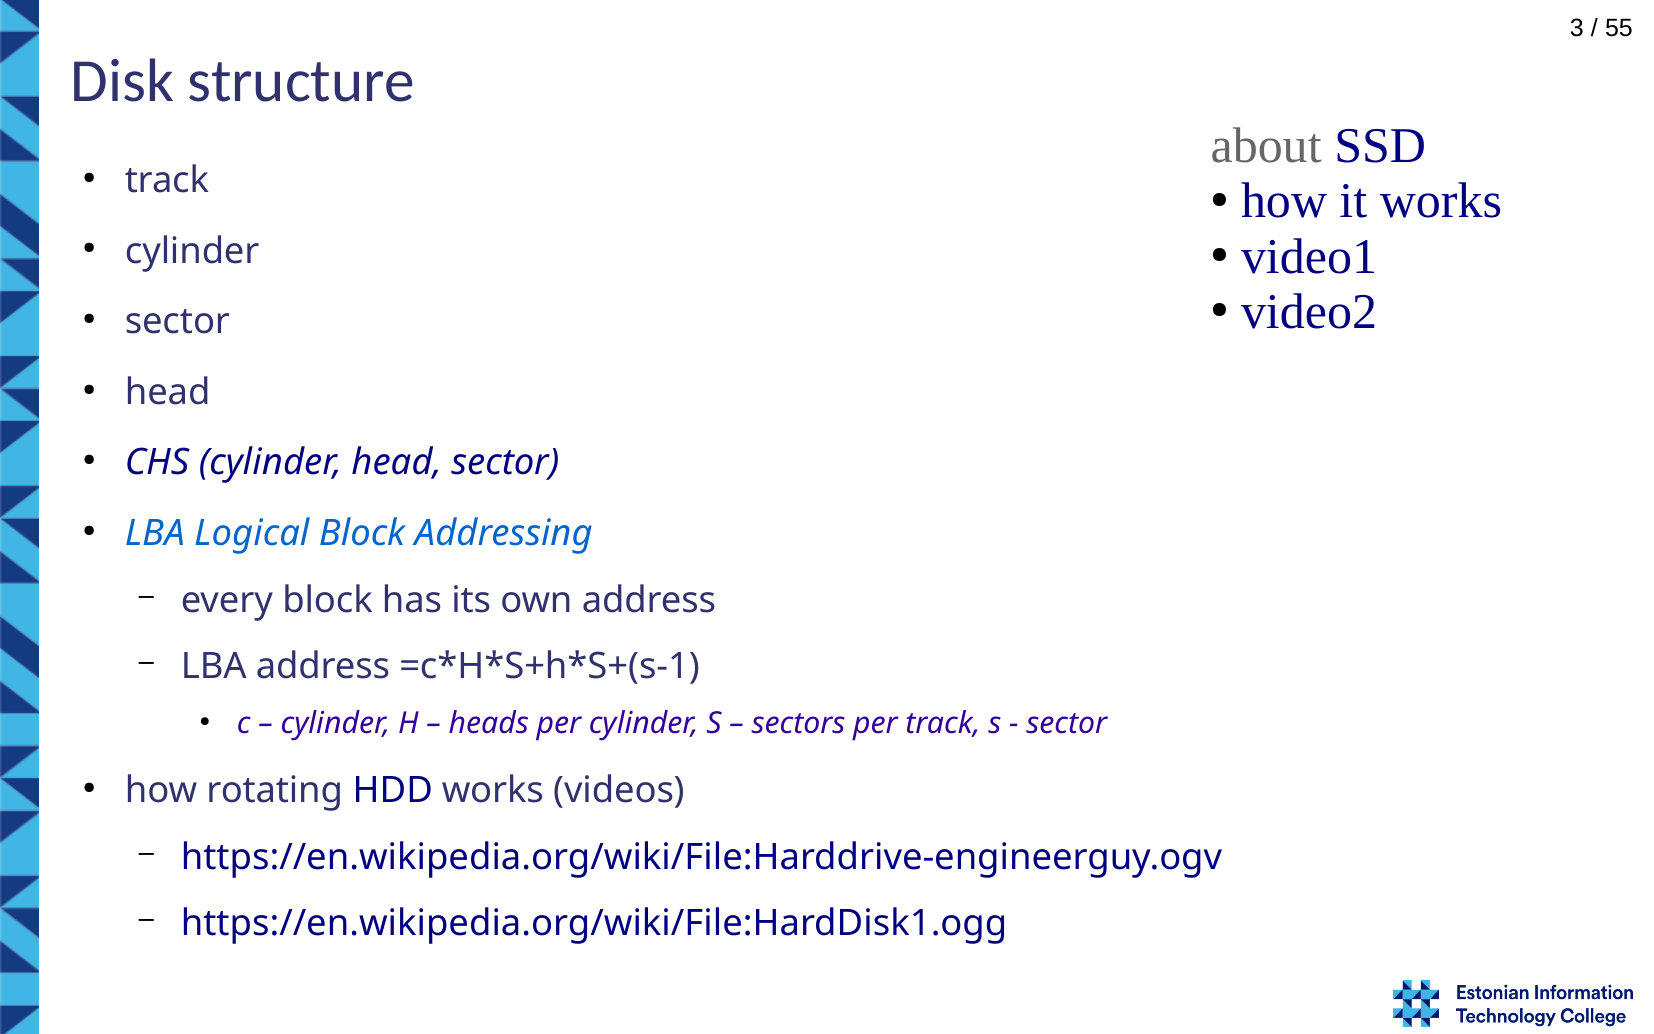

# Disk structure
about SSD
 how it works
 video1
 video2
track
cylinder
sector
head
CHS (cylinder, head, sector)
LBA Logical Block Addressing
every block has its own address
LBA address =c*H*S+h*S+(s-1)
c – cylinder, H – heads per cylinder, S – sectors per track, s - sector
how rotating HDD works (videos)
https://en.wikipedia.org/wiki/File:Harddrive-engineerguy.ogv
https://en.wikipedia.org/wiki/File:HardDisk1.ogg